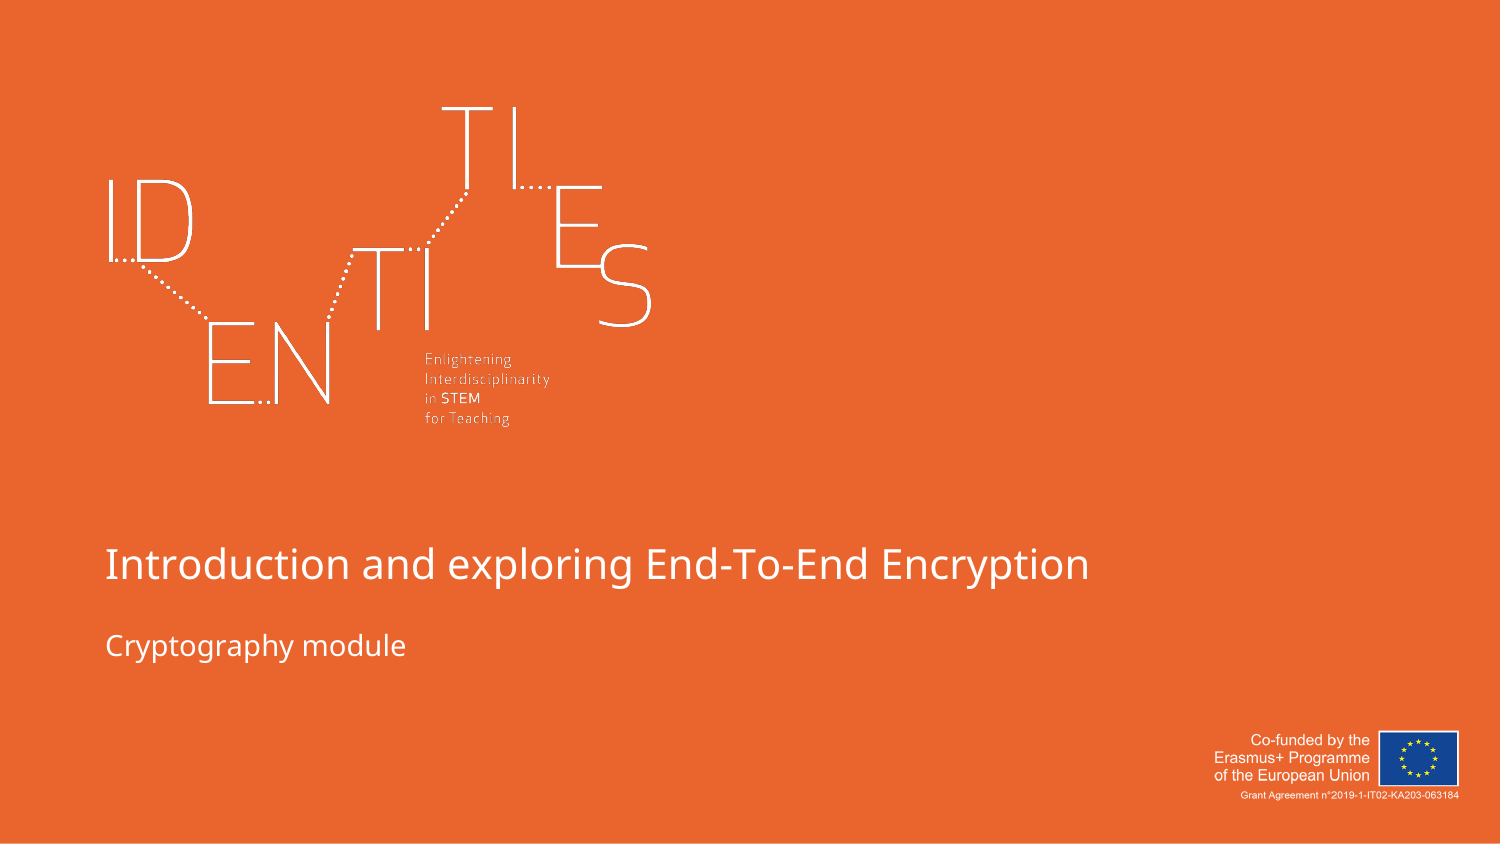

Introduction and exploring End-To-End Encryption
Cryptography module